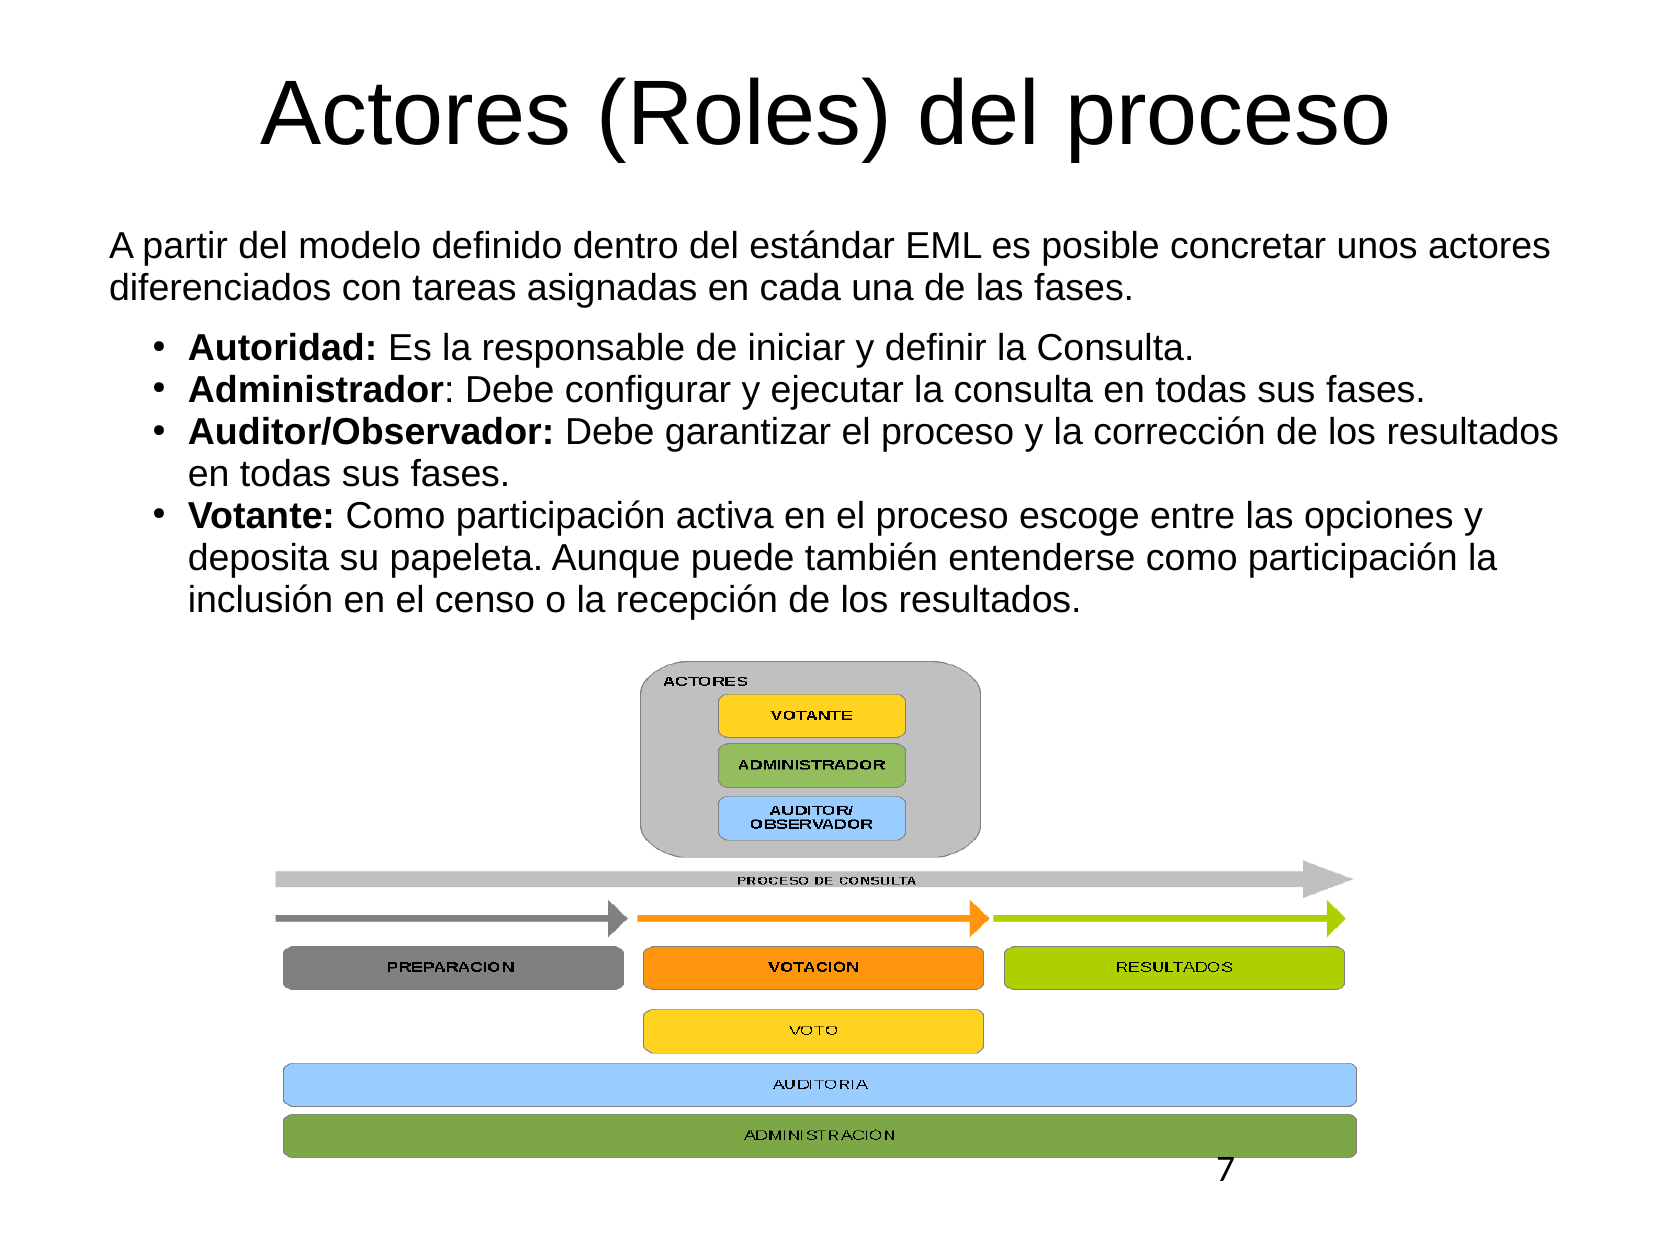

# Actores (Roles) del proceso
A partir del modelo definido dentro del estándar EML es posible concretar unos actores diferenciados con tareas asignadas en cada una de las fases.
Autoridad: Es la responsable de iniciar y definir la Consulta.
Administrador: Debe configurar y ejecutar la consulta en todas sus fases.
Auditor/Observador: Debe garantizar el proceso y la corrección de los resultados en todas sus fases.
Votante: Como participación activa en el proceso escoge entre las opciones y deposita su papeleta. Aunque puede también entenderse como participación la inclusión en el censo o la recepción de los resultados.